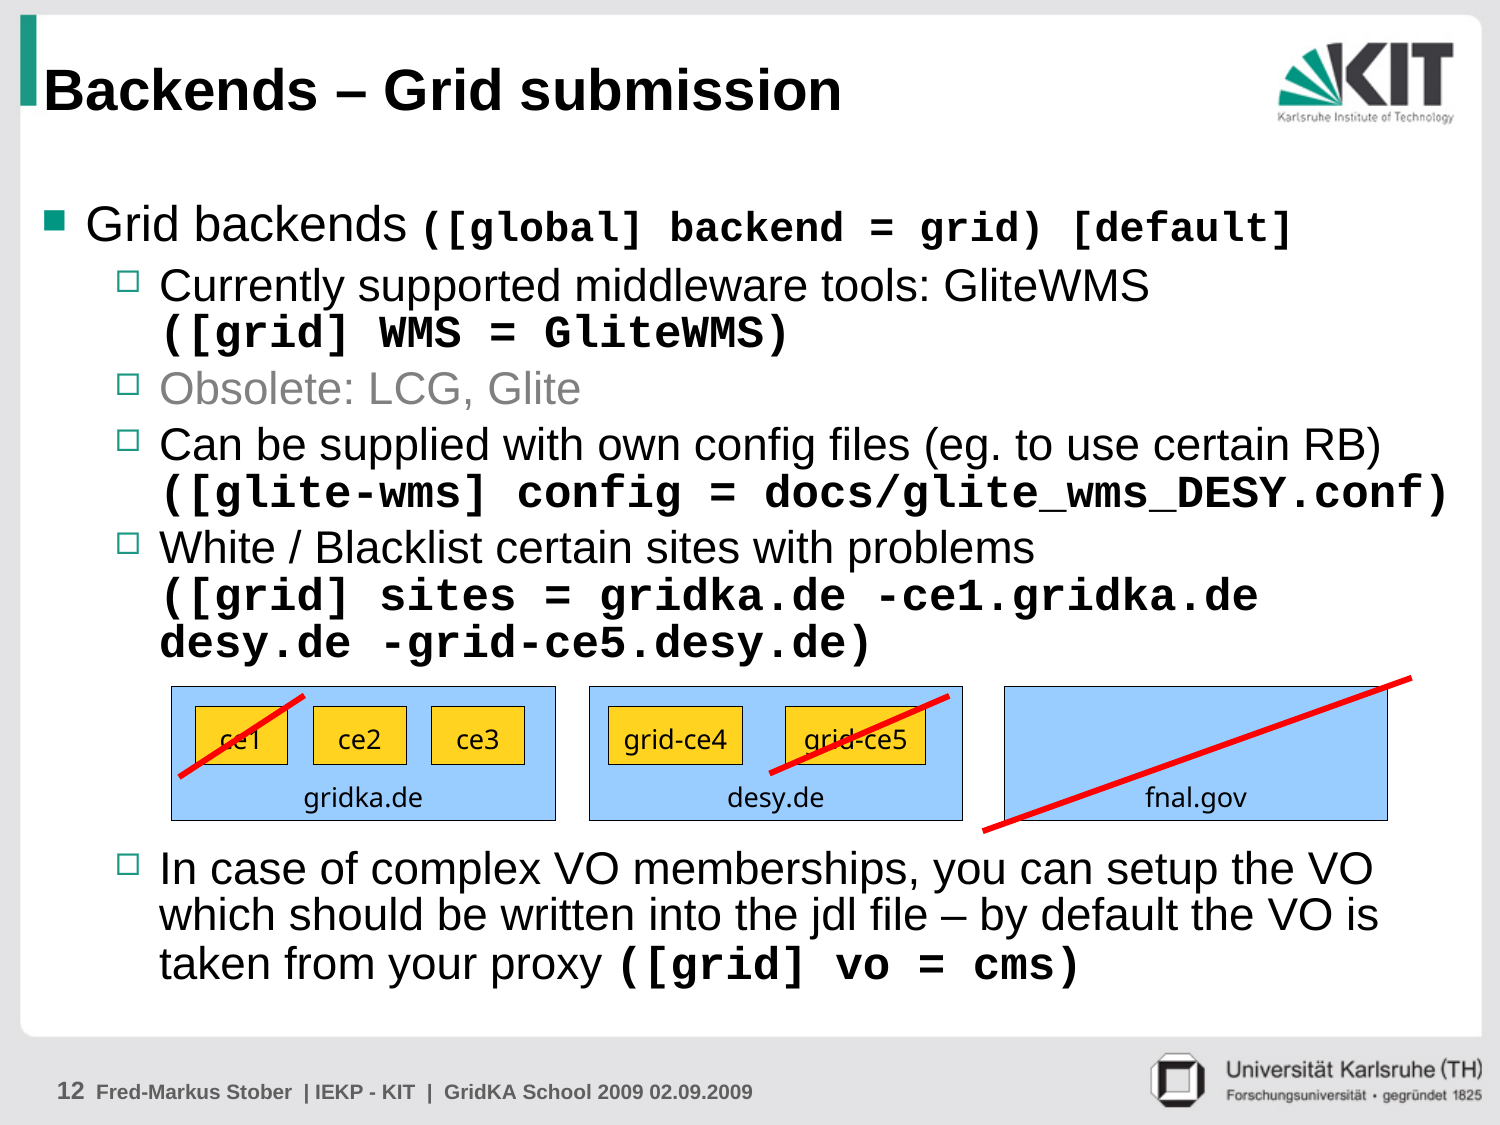

# Backends – Grid submission
Grid backends ([global] backend = grid) [default]
Currently supported middleware tools: GliteWMS
([grid] WMS = GliteWMS)
Obsolete: LCG, Glite
Can be supplied with own config files (eg. to use certain RB)
([glite-wms] config = docs/glite_wms_DESY.conf)
White / Blacklist certain sites with problems
([grid] sites = gridka.de -ce1.gridka.de
desy.de -grid-ce5.desy.de)
In case of complex VO memberships, you can setup the VO which should be written into the jdl file – by default the VO is taken from your proxy ([grid] vo = cms)
gridka.de
desy.de
fnal.gov
ce1
ce2
ce3
grid-ce4
grid-ce5
04.12.07